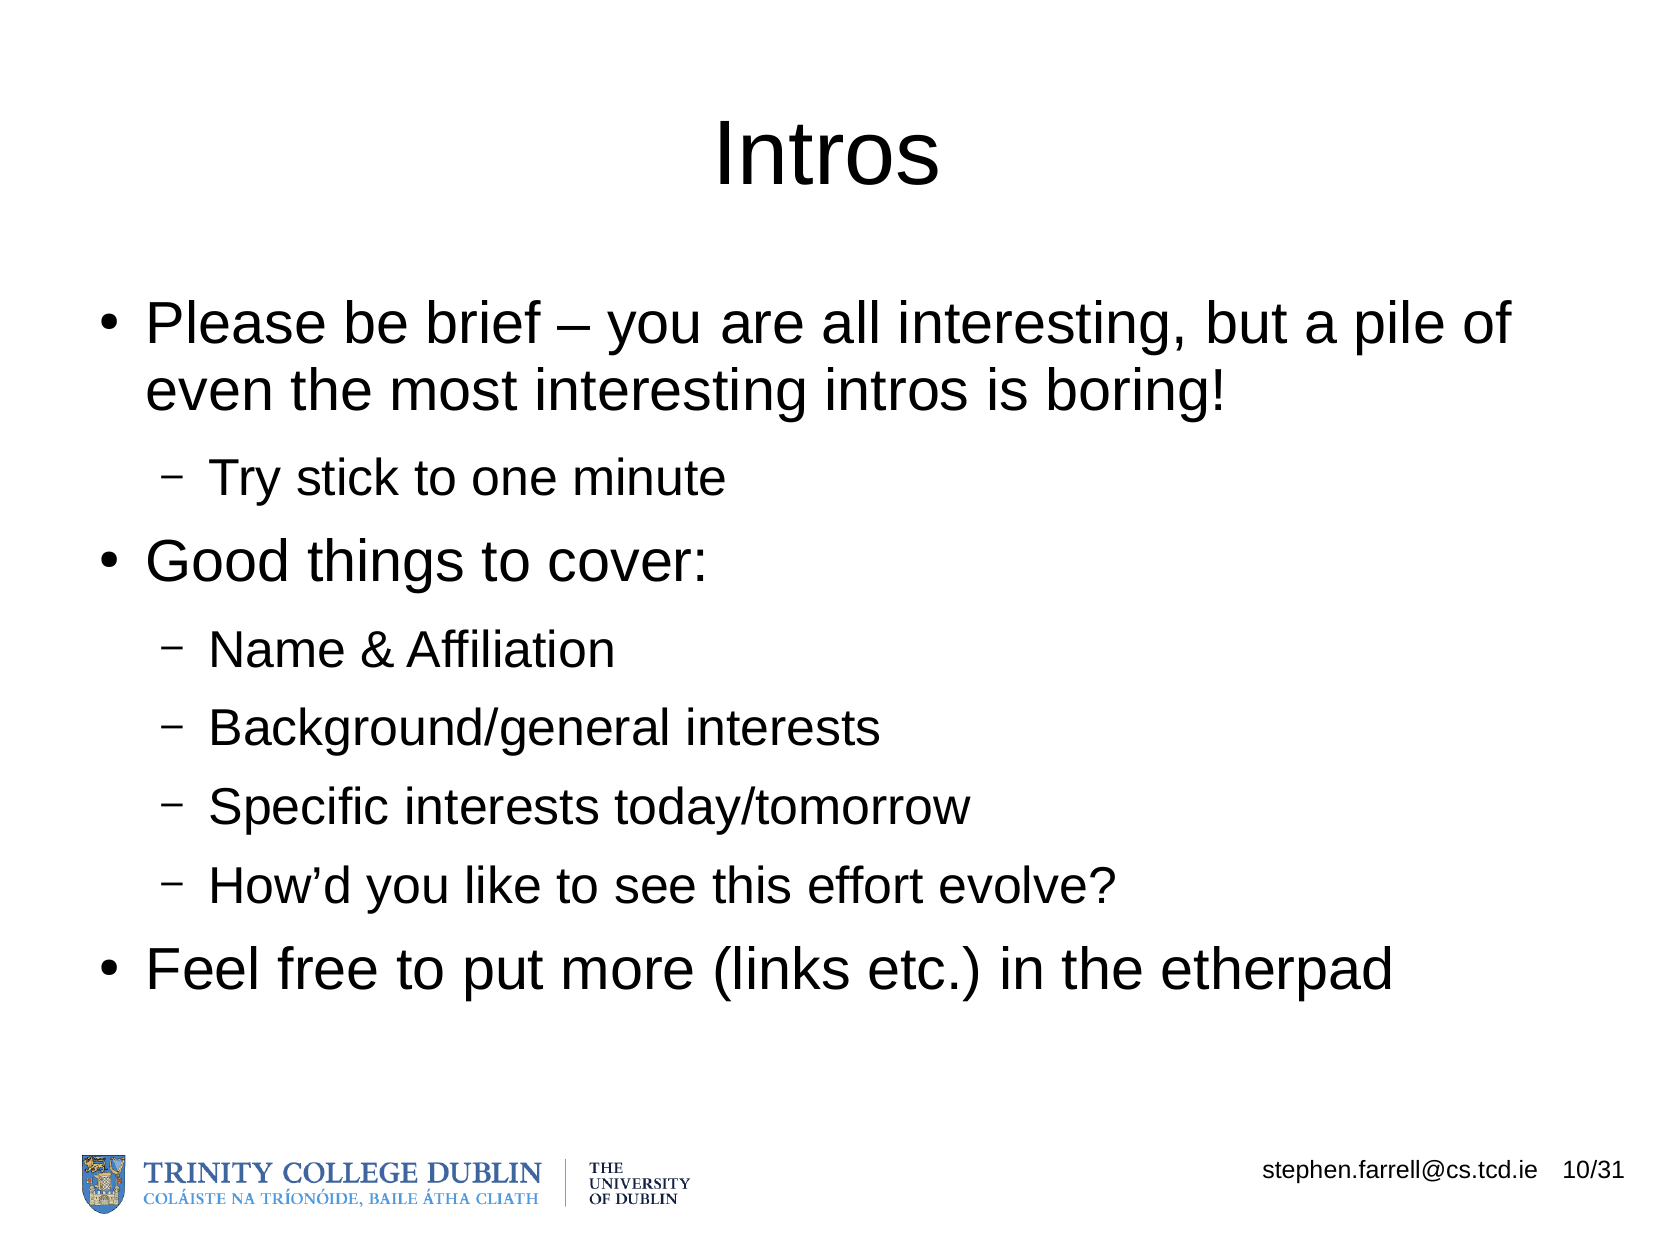

# Intros
Please be brief – you are all interesting, but a pile of even the most interesting intros is boring!
Try stick to one minute
Good things to cover:
Name & Affiliation
Background/general interests
Specific interests today/tomorrow
How’d you like to see this effort evolve?
Feel free to put more (links etc.) in the etherpad